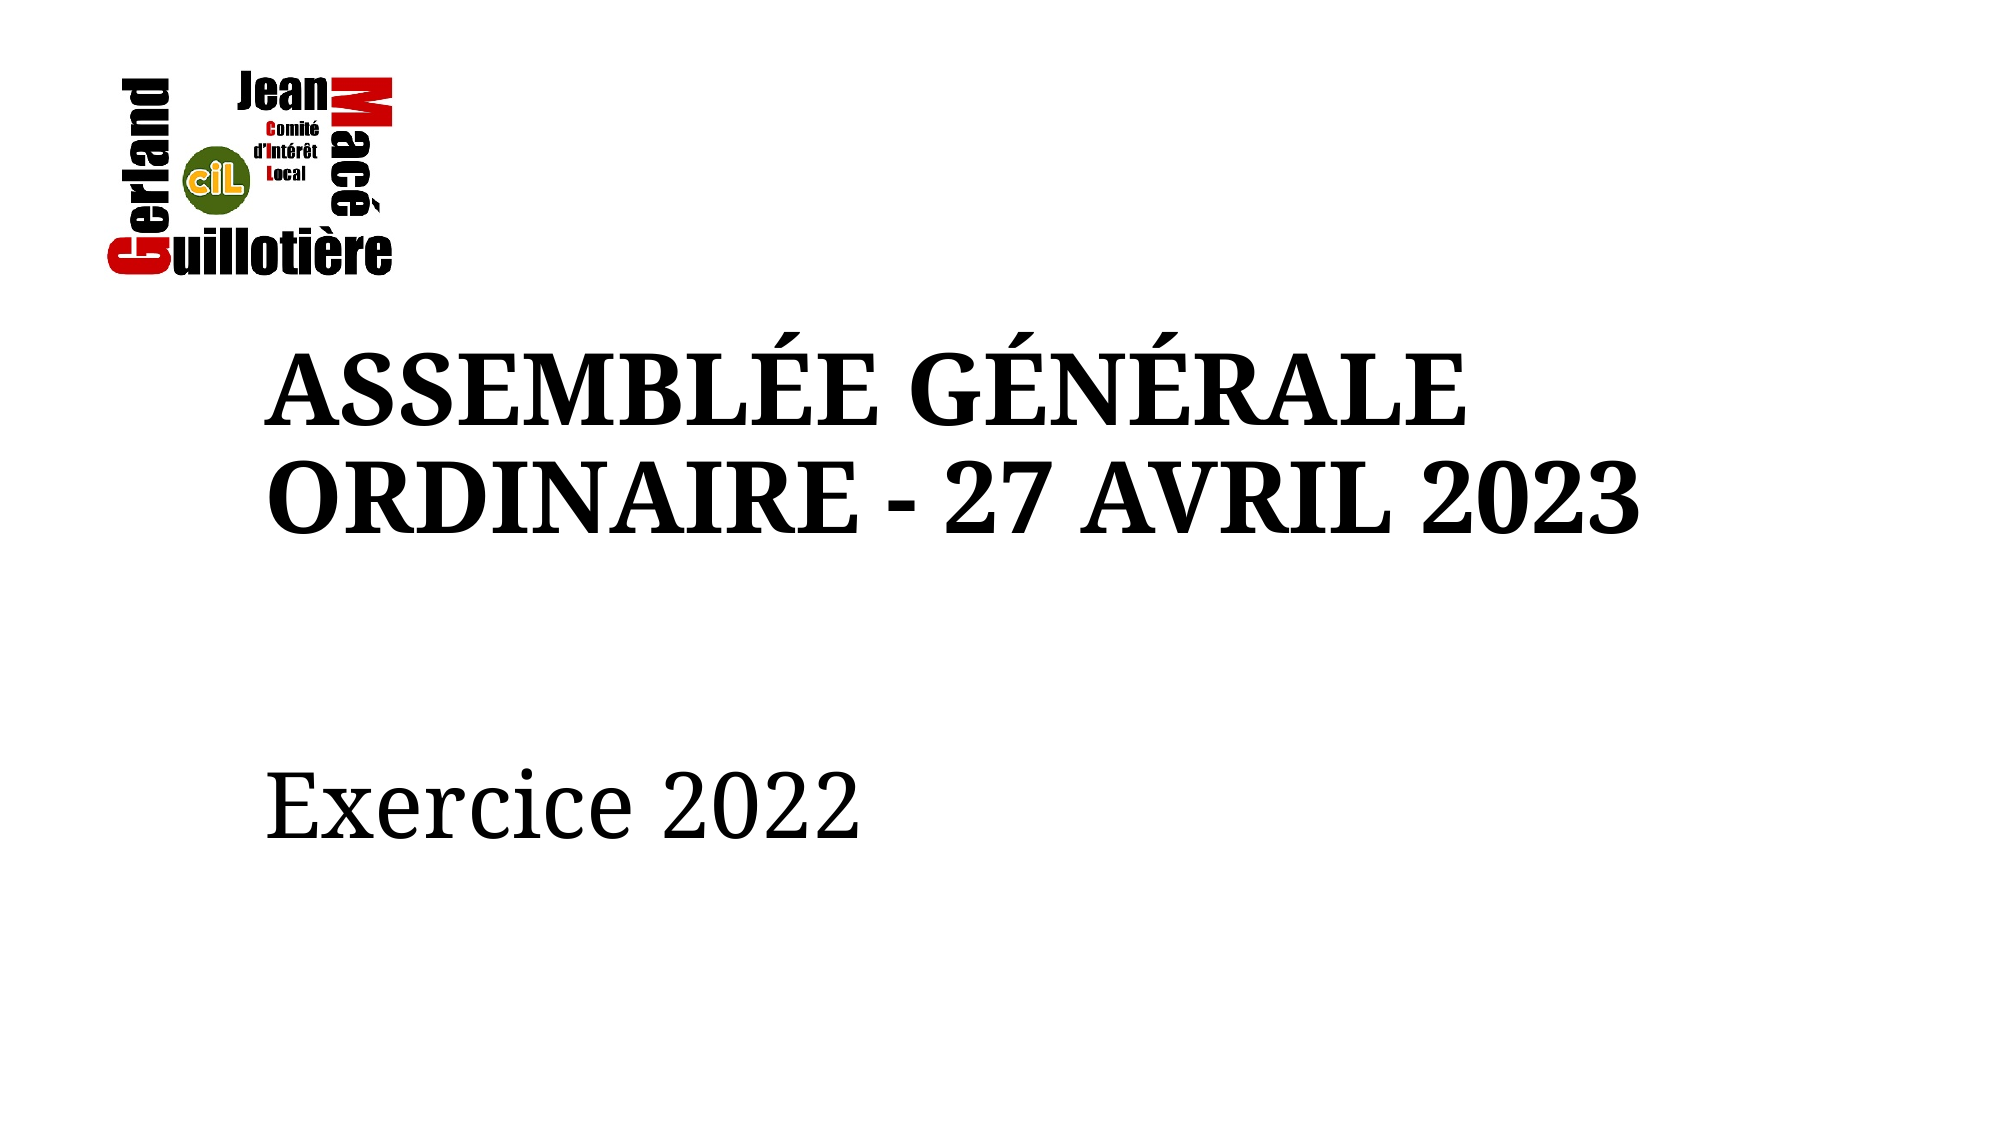

# ASSEMBLÉE GÉNÉRALE ORDINAIRE - 27 AVRIL 2023
Exercice 2022